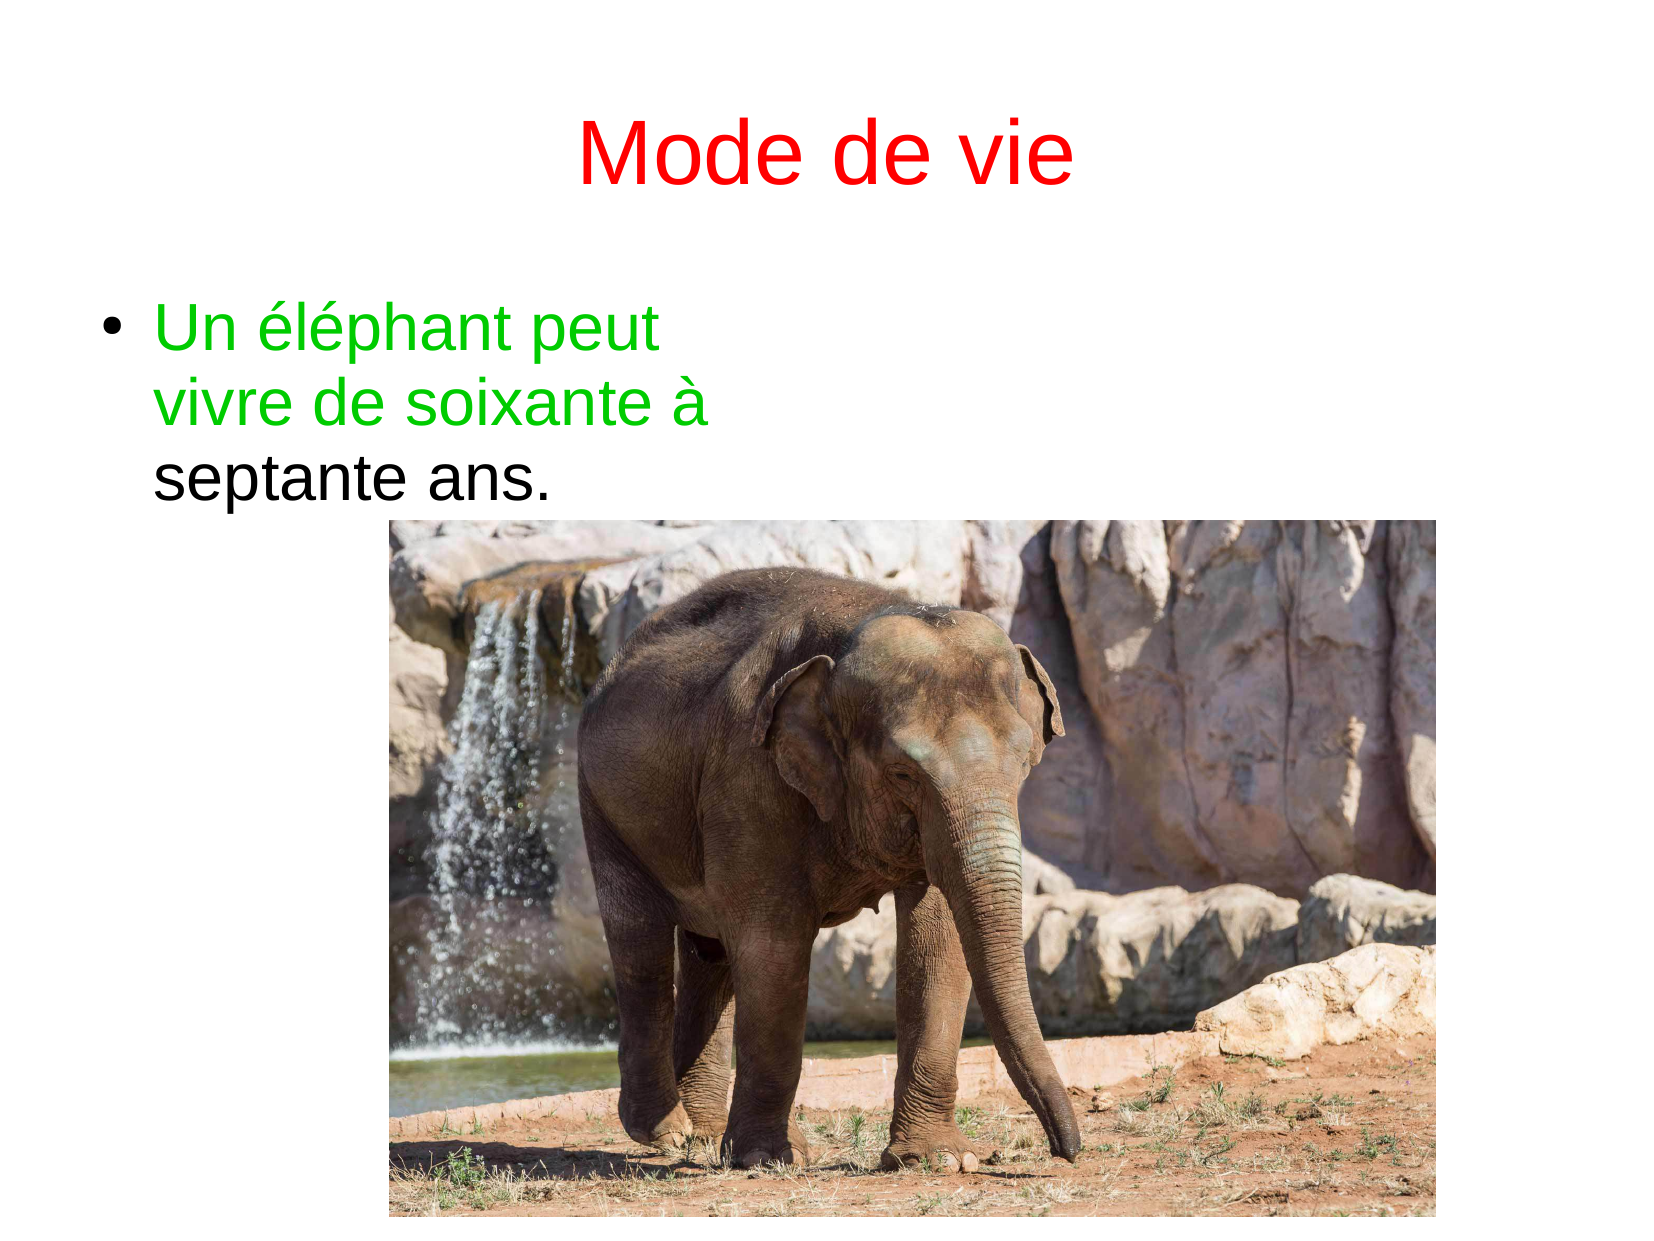

# Mode de vie
Un éléphant peut vivre de soixante à septante ans.